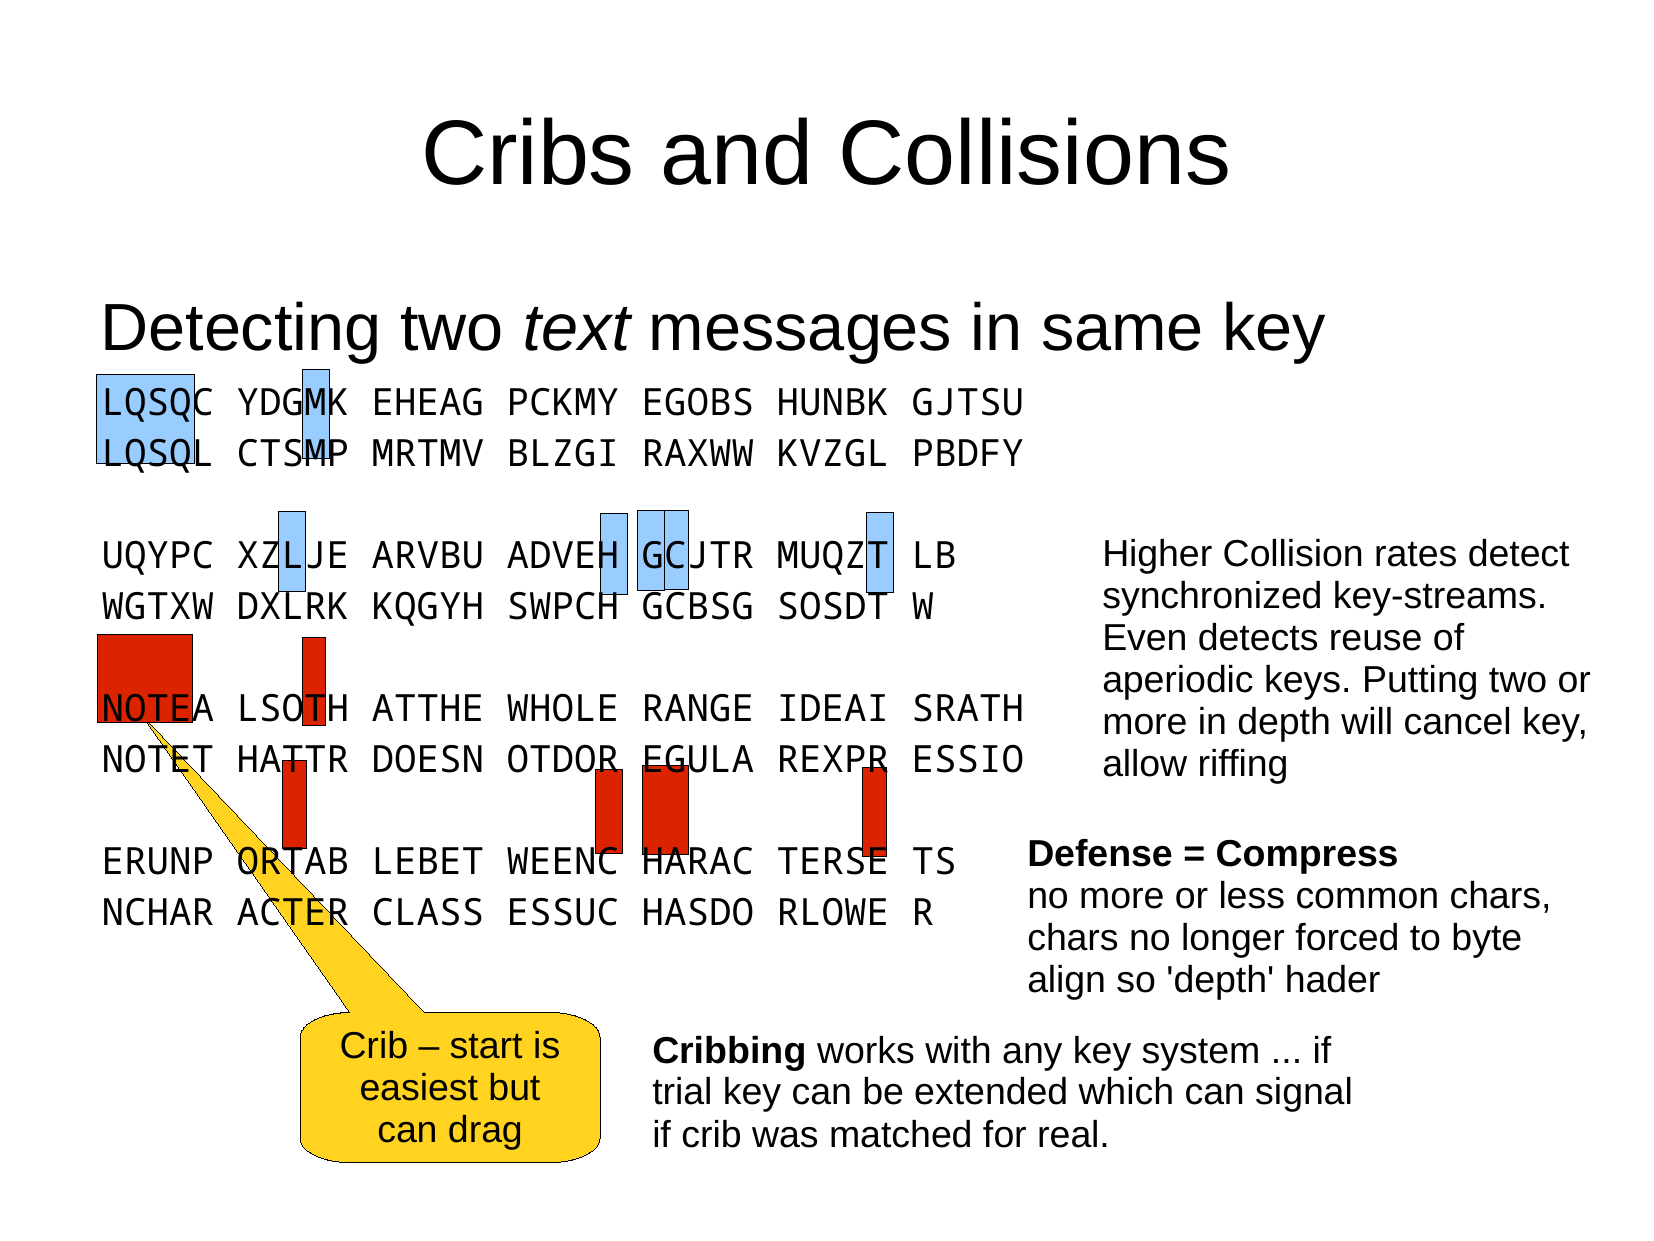

Cribs and Collisions
# Detecting two text messages in same key
LQSQC YDGMK EHEAG PCKMY EGOBS HUNBK GJTSU
LQSQL CTSMP MRTMV BLZGI RAXWW KVZGL PBDFY
UQYPC XZLJE ARVBU ADVEH GCJTR MUQZT LB
WGTXW DXLRK KQGYH SWPCH GCBSG SOSDT W
NOTEA LSOTH ATTHE WHOLE RANGE IDEAI SRATH
NOTET HATTR DOESN OTDOR EGULA REXPR ESSIO
ERUNP ORTAB LEBET WEENC HARAC TERSE TS NCHAR ACTER CLASS ESSUC HASDO RLOWE R
Higher Collision rates detect synchronized key-streams. Even detects reuse of aperiodic keys. Putting two or more in depth will cancel key, allow riffing
Defense = Compress
no more or less common chars, chars no longer forced to byte align so 'depth' hader
Crib – start is easiest but can drag
Cribbing works with any key system ... if trial key can be extended which can signal if crib was matched for real.